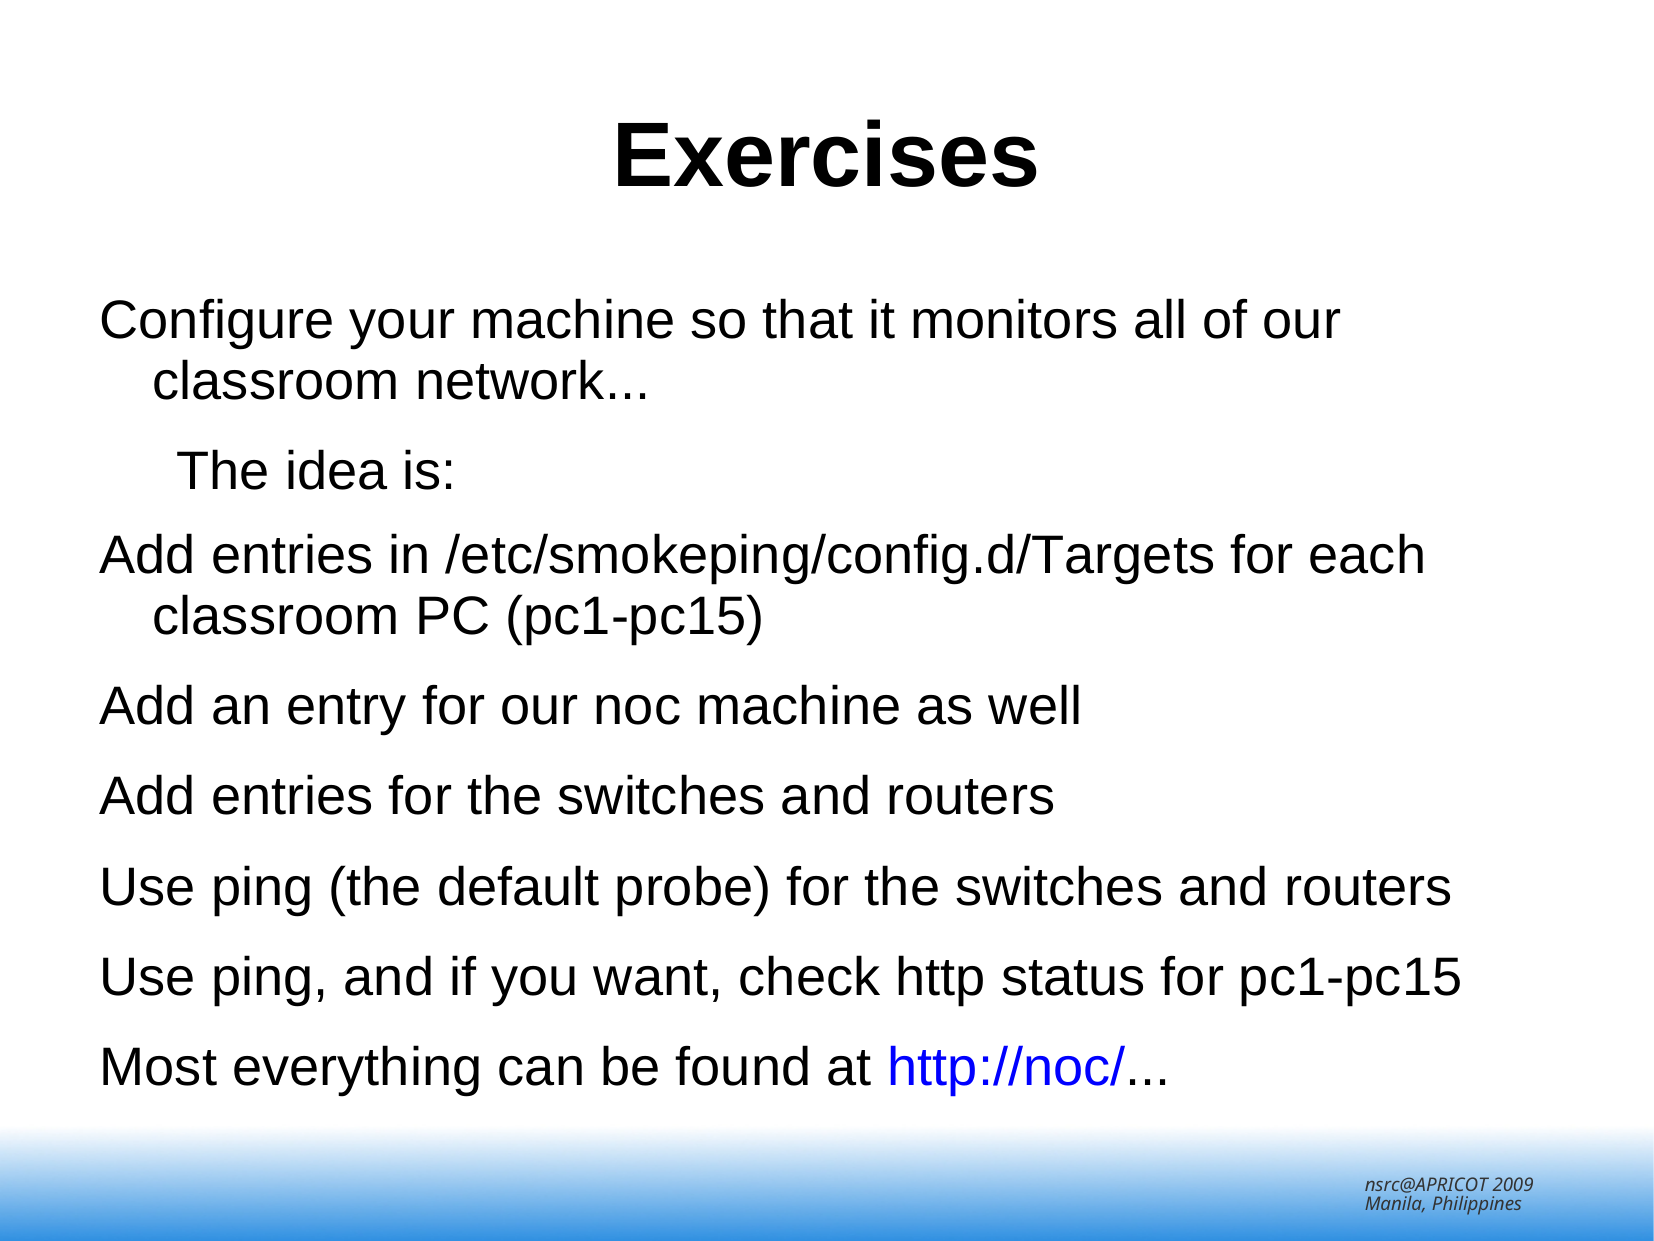

# Exercises
Configure your machine so that it monitors all of our classroom network...
The idea is:
Add entries in /etc/smokeping/config.d/Targets for each classroom PC (pc1-pc15)
Add an entry for our noc machine as well
Add entries for the switches and routers
Use ping (the default probe) for the switches and routers
Use ping, and if you want, check http status for pc1-pc15
Most everything can be found at http://noc/...